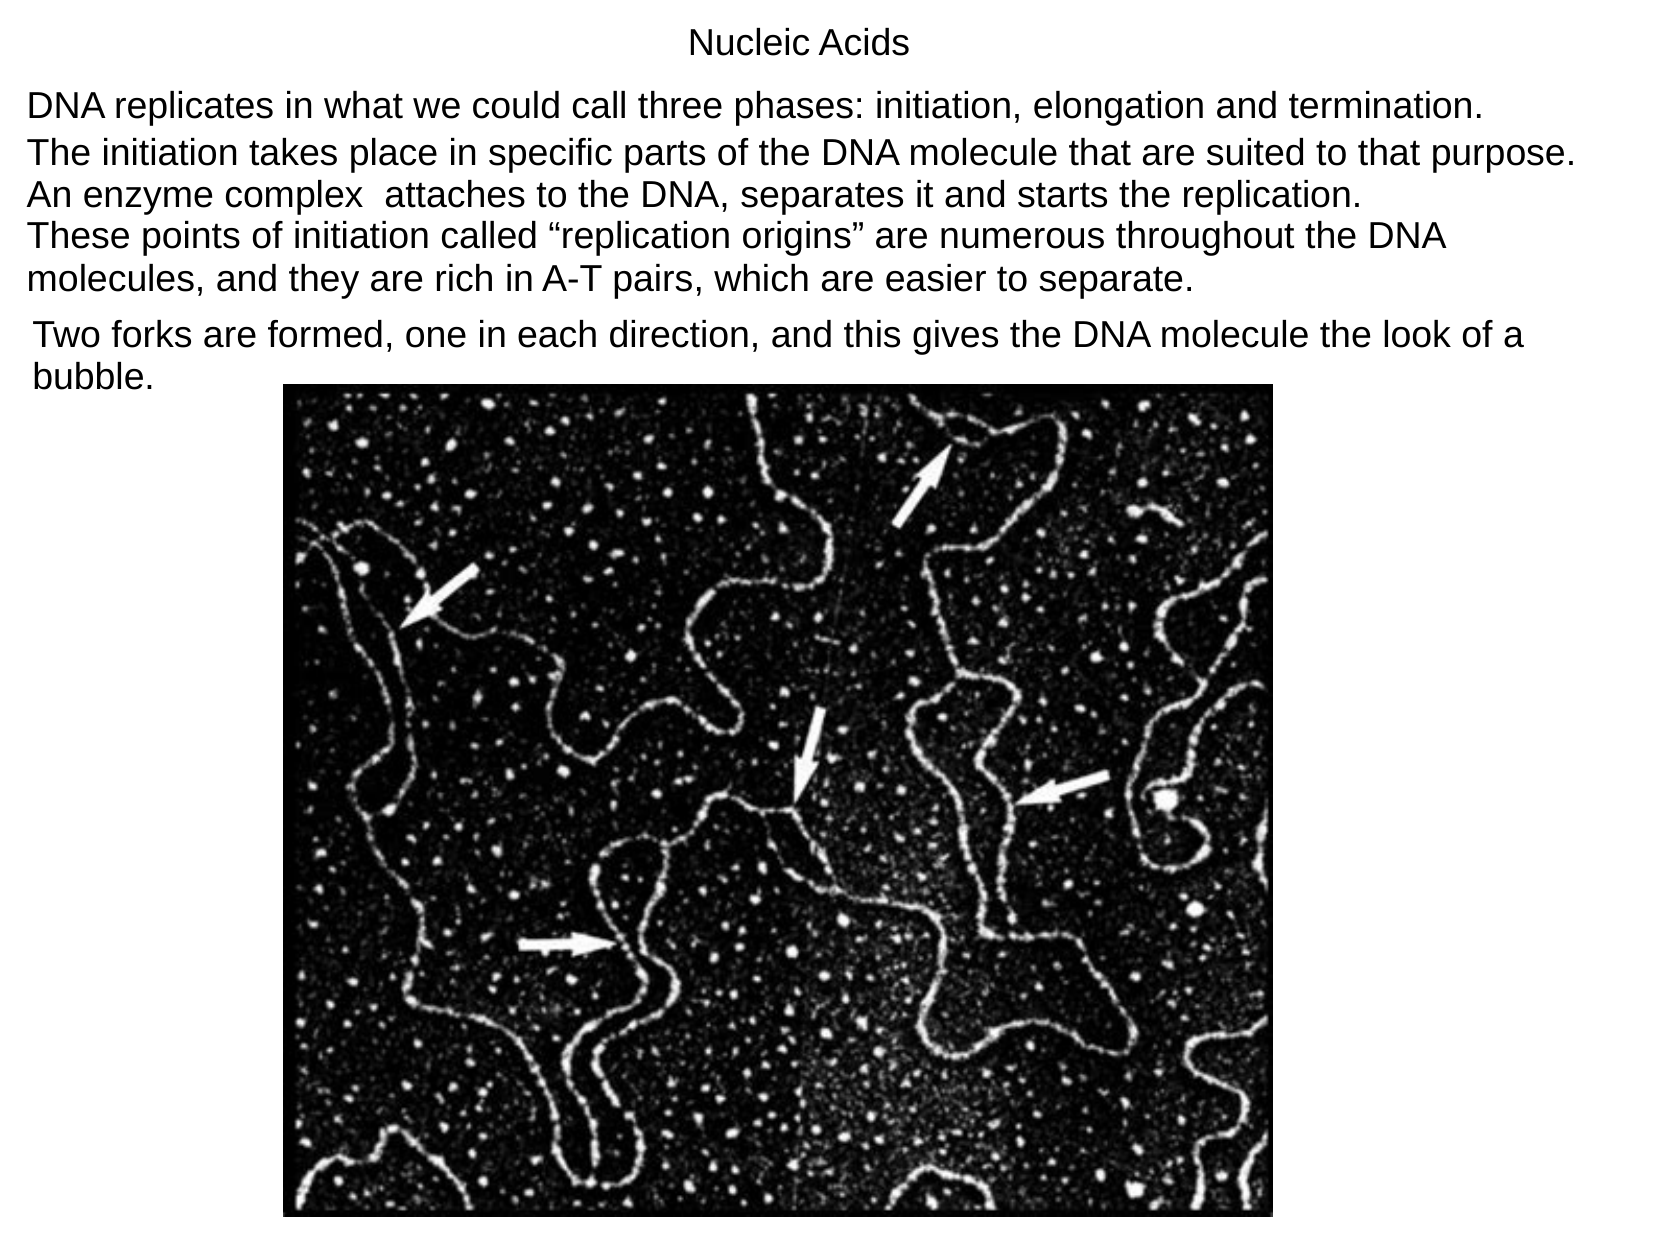

Nucleic Acids
DNA replicates in what we could call three phases: initiation, elongation and termination.
The initiation takes place in specific parts of the DNA molecule that are suited to that purpose.
An enzyme complex attaches to the DNA, separates it and starts the replication.
These points of initiation called “replication origins” are numerous throughout the DNA molecules, and they are rich in A-T pairs, which are easier to separate.
Two forks are formed, one in each direction, and this gives the DNA molecule the look of a bubble.